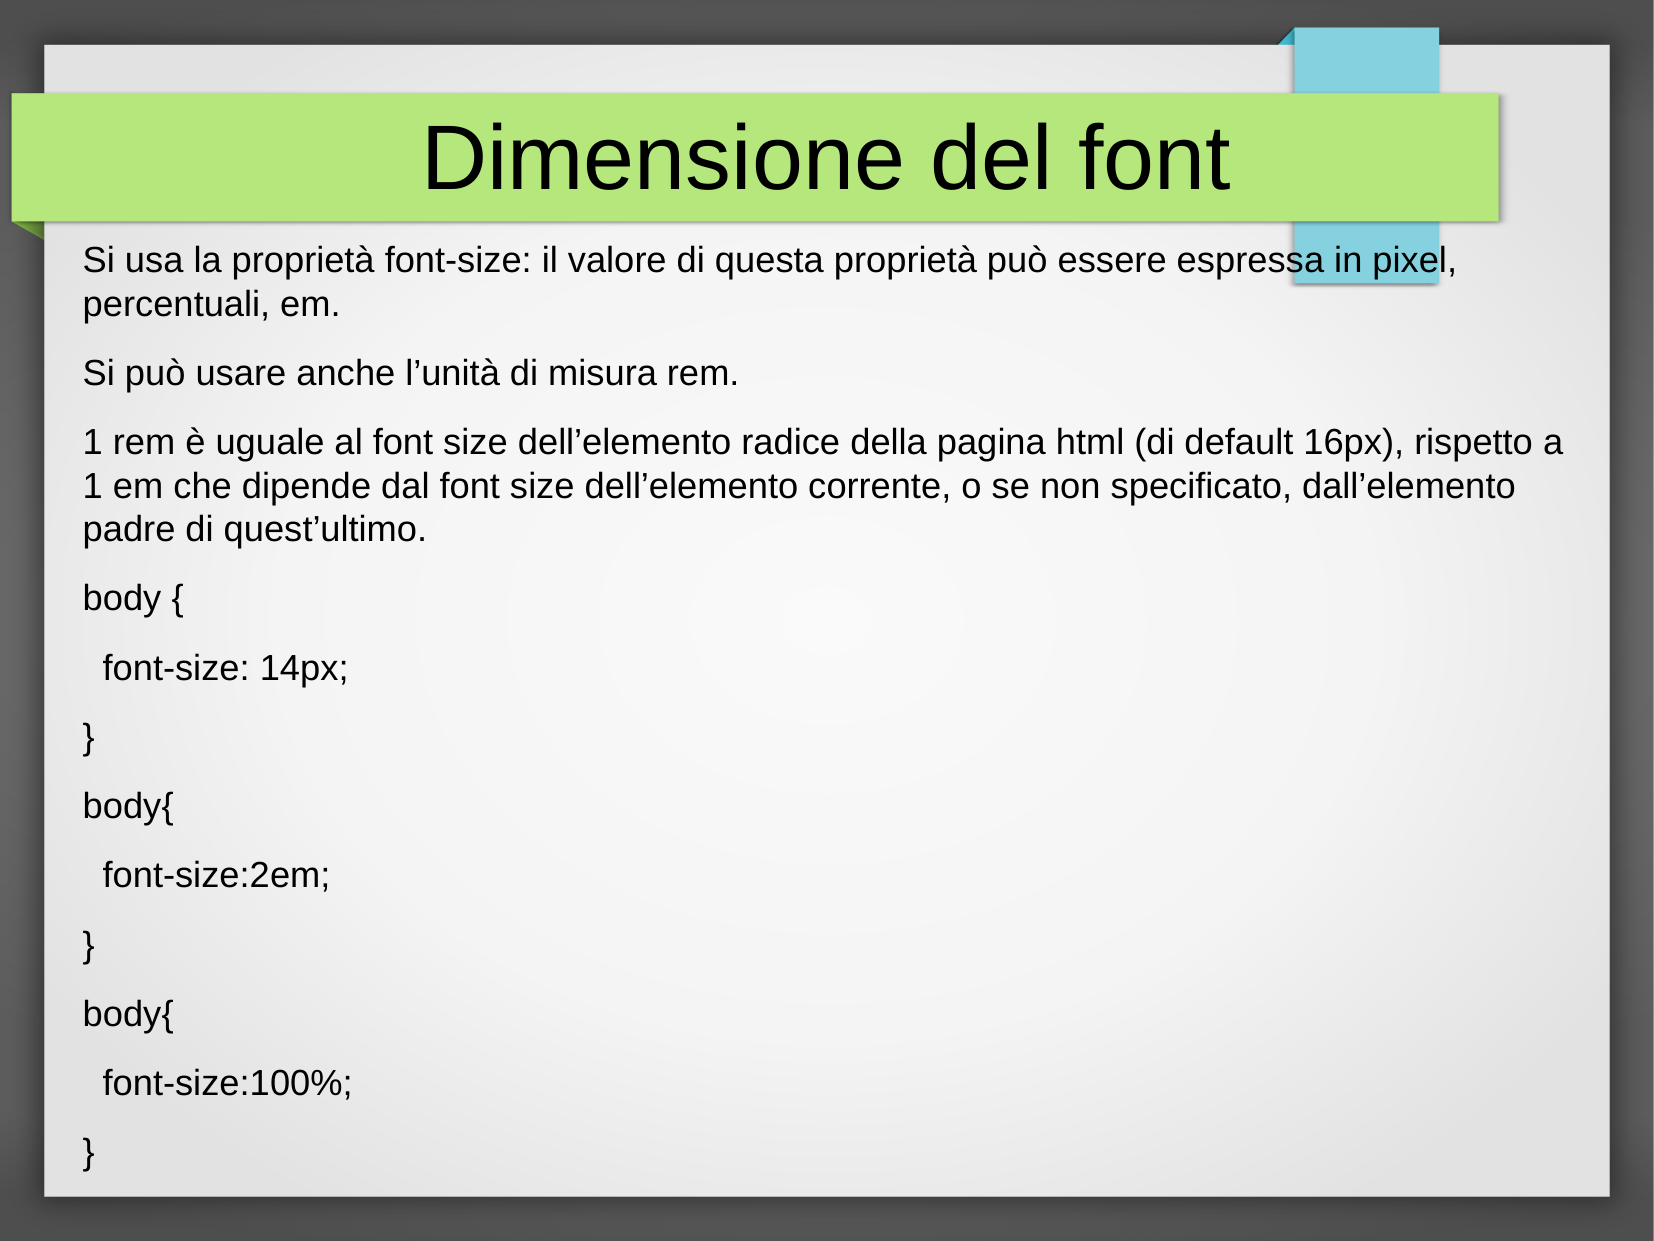

# Dimensione del font
Si usa la proprietà font-size: il valore di questa proprietà può essere espressa in pixel, percentuali, em.
Si può usare anche l’unità di misura rem.
1 rem è uguale al font size dell’elemento radice della pagina html (di default 16px), rispetto a 1 em che dipende dal font size dell’elemento corrente, o se non specificato, dall’elemento padre di quest’ultimo.
body {
 font-size: 14px;
}
body{
 font-size:2em;
}
body{
 font-size:100%;
}